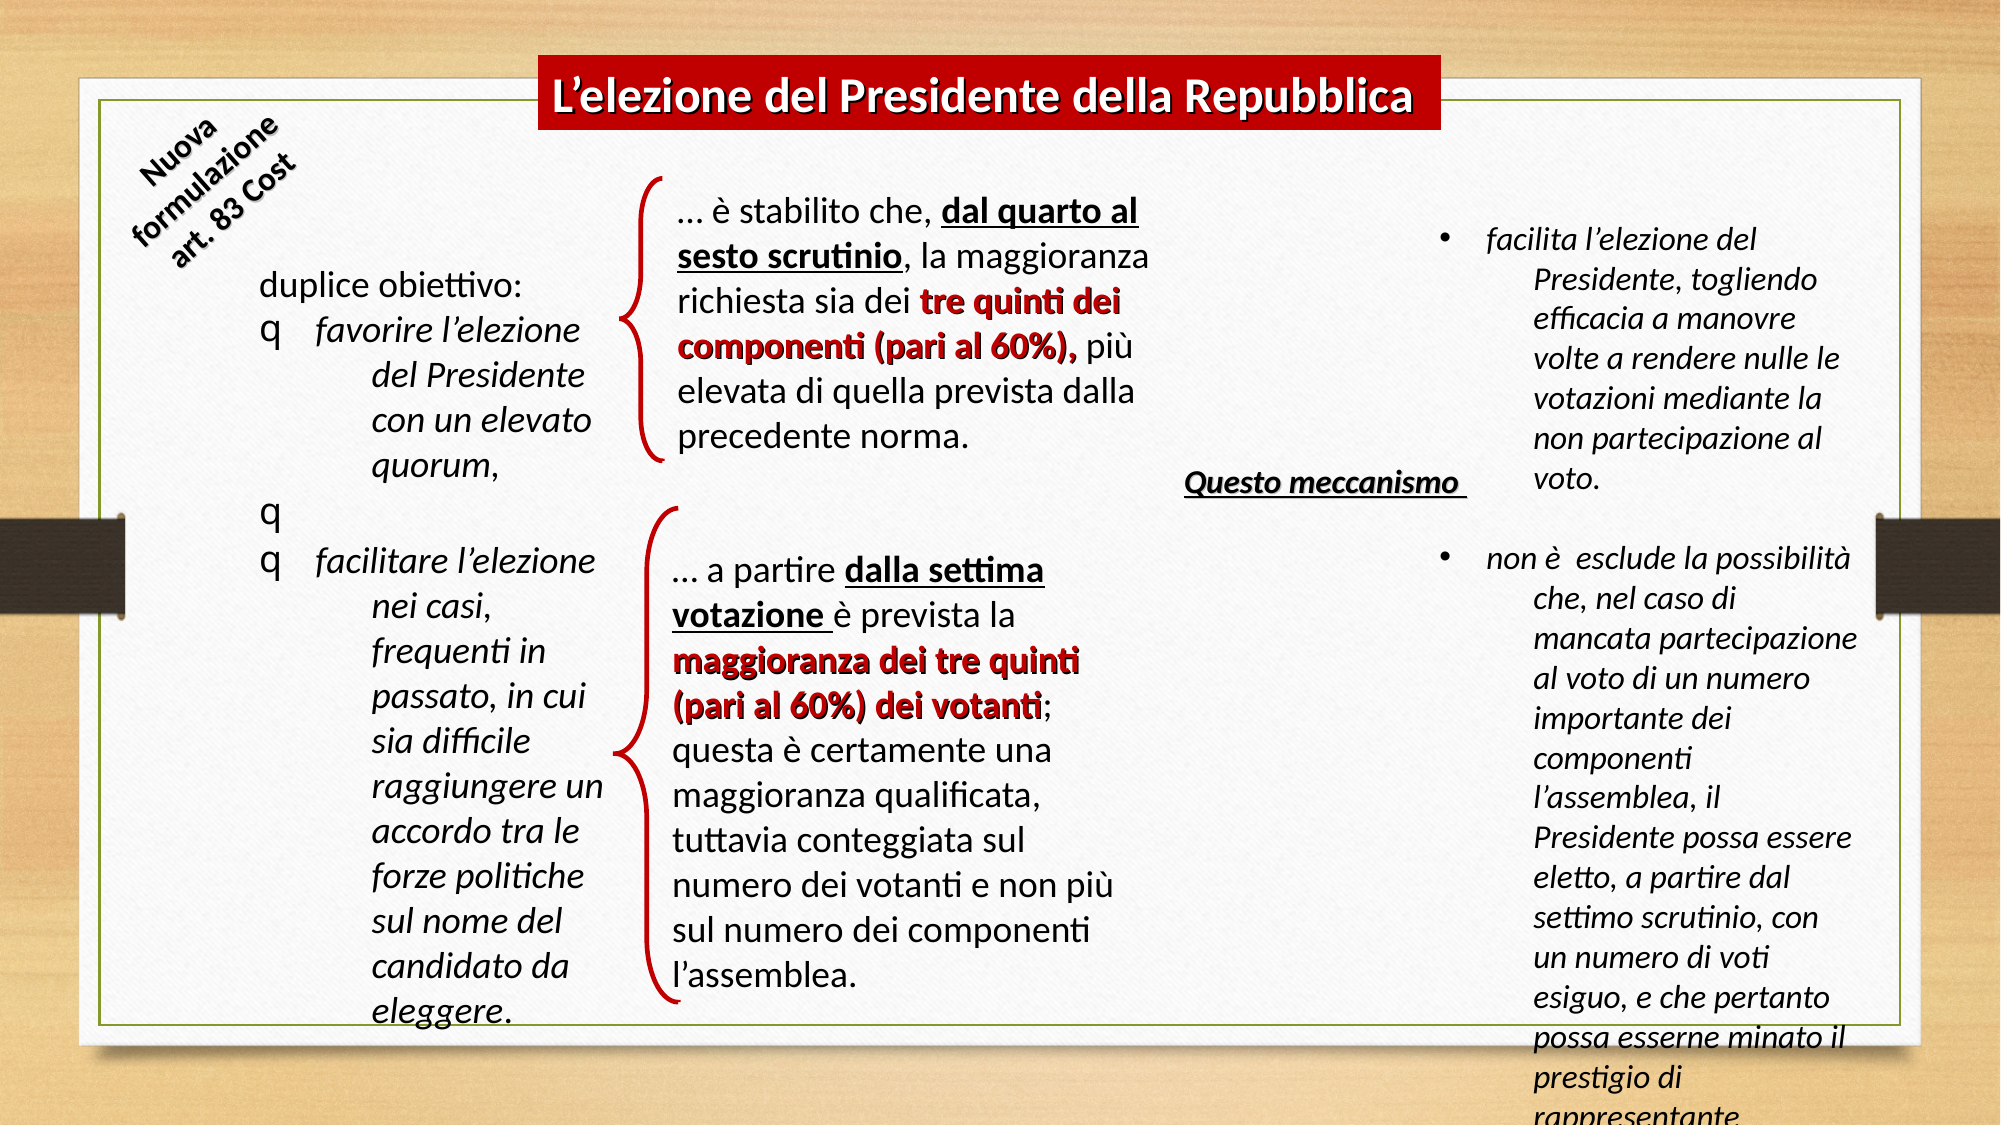

L’elezione del Presidente della Repubblica
Nuova formulazione art. 83 Cost
… è stabilito che, dal quarto al sesto scrutinio, la maggioranza richiesta sia dei tre quinti dei componenti (pari al 60%), più elevata di quella prevista dalla precedente norma.
facilita l’elezione del Presidente, togliendo efficacia a manovre volte a rendere nulle le votazioni mediante la non partecipazione al voto.
non è esclude la possibilità che, nel caso di mancata partecipazione al voto di un numero importante dei componenti l’assemblea, il Presidente possa essere eletto, a partire dal settimo scrutinio, con un numero di voti esiguo, e che pertanto possa esserne minato il prestigio di rappresentante dell’unità nazionale.
duplice obiettivo:
favorire l’elezione del Presidente con un elevato quorum,
facilitare l’elezione nei casi, frequenti in passato, in cui sia difficile raggiungere un accordo tra le forze politiche sul nome del candidato da eleggere.
Questo meccanismo
… a partire dalla settima votazione è prevista la maggioranza dei tre quinti (pari al 60%) dei votanti; questa è certamente una maggioranza qualificata, tuttavia conteggiata sul numero dei votanti e non più sul numero dei componenti l’assemblea.